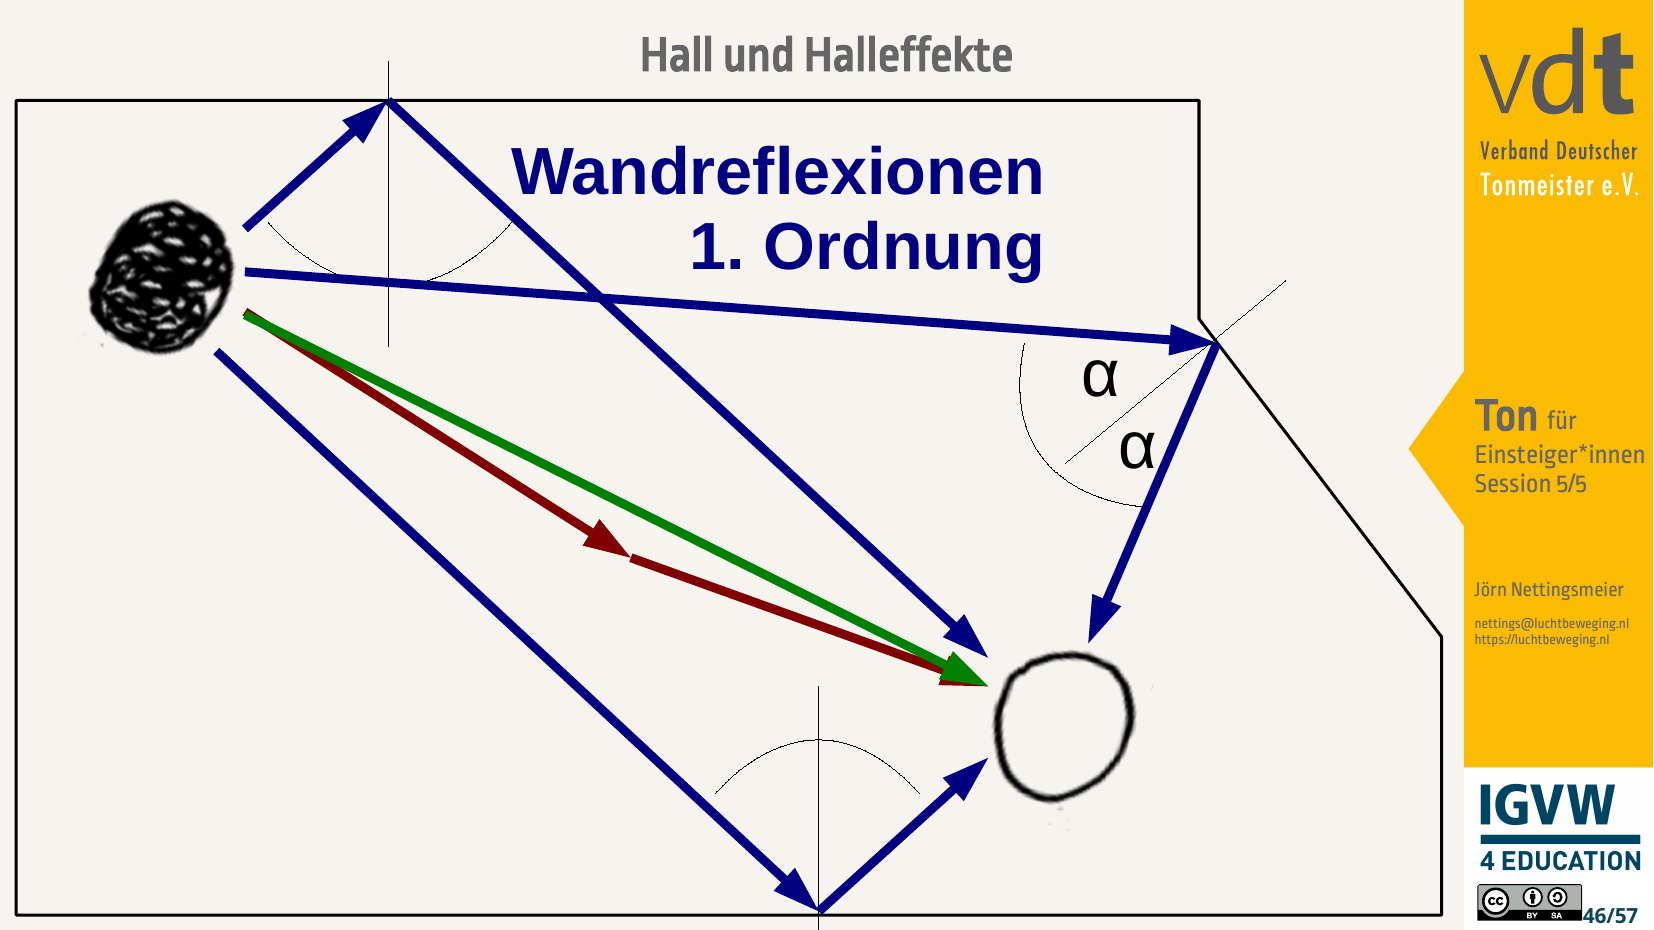

# Hall und Halleffekte
Wandreflexionen
1. Ordnung
α
α